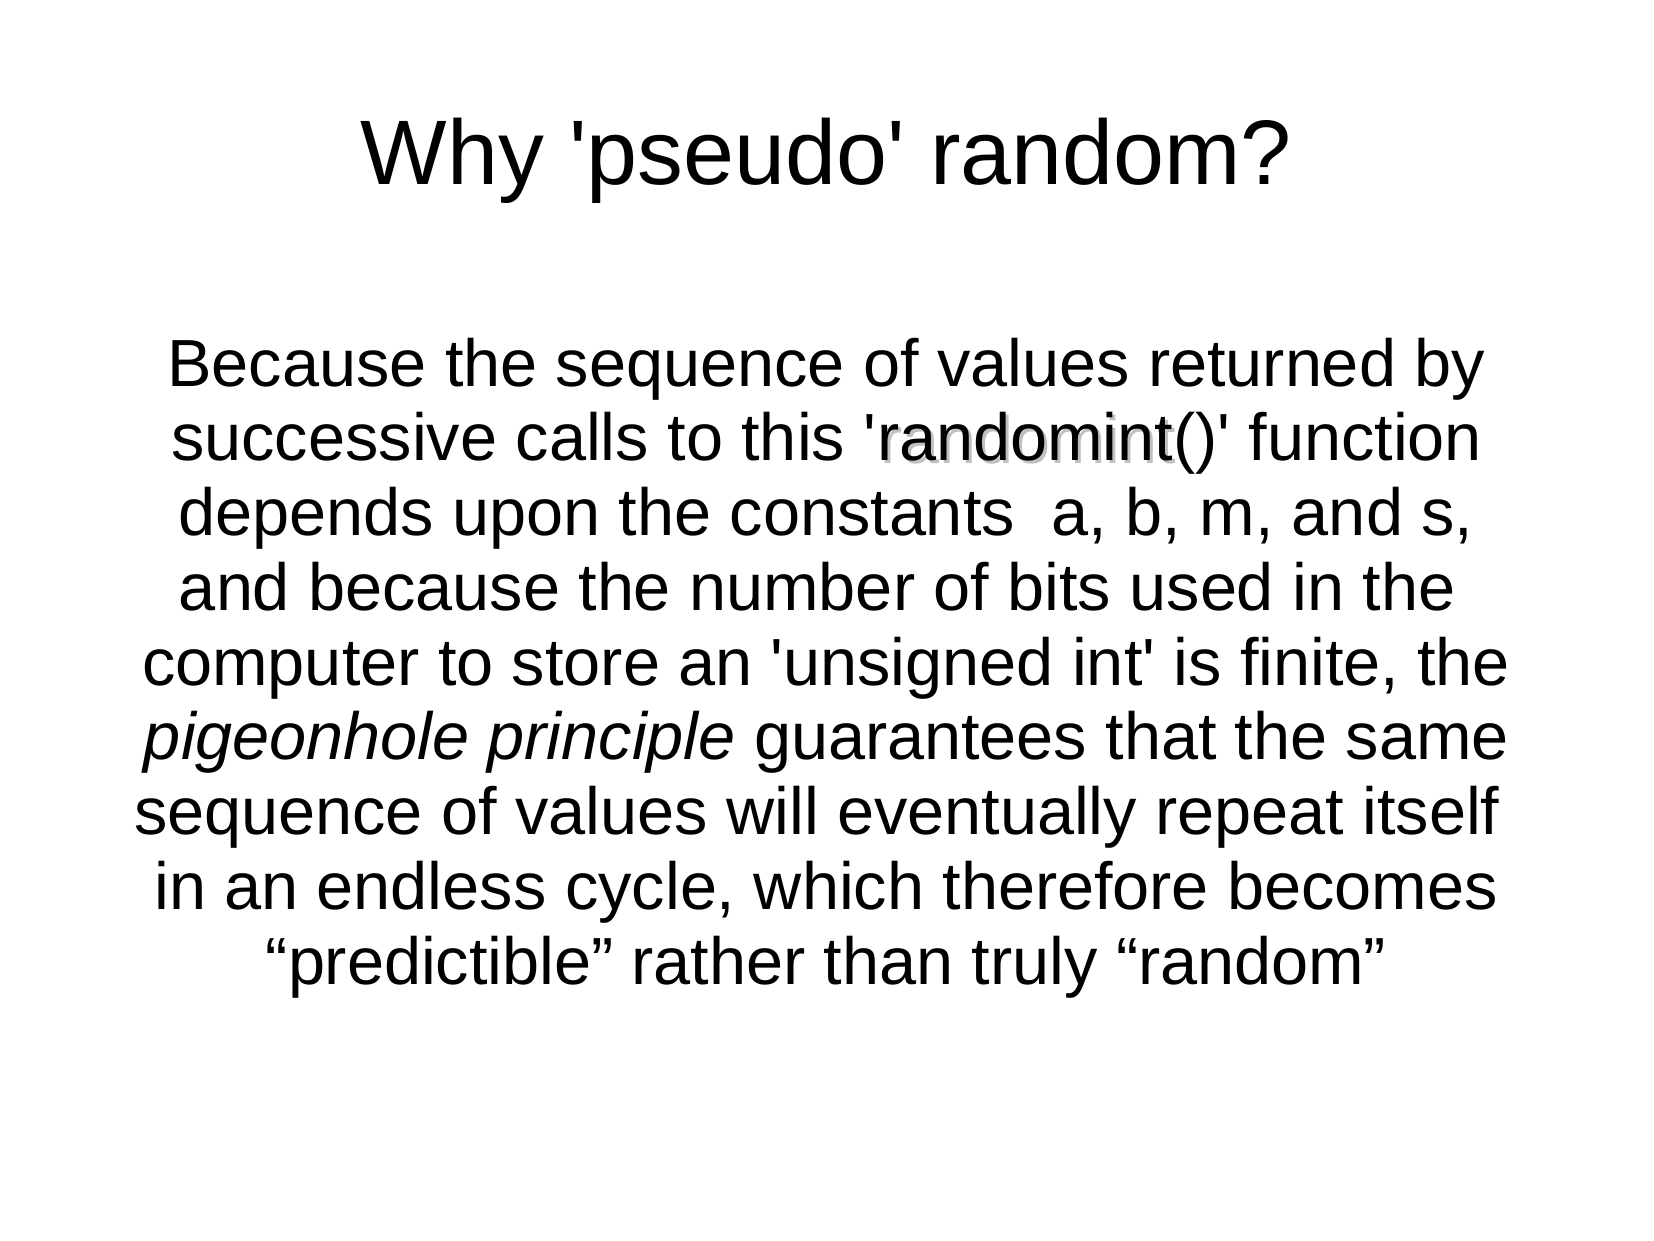

# Why 'pseudo' random?
Because the sequence of values returned by successive calls to this 'randomint()' function depends upon the constants a, b, m, and s,
and because the number of bits used in the
computer to store an 'unsigned int' is finite, the pigeonhole principle guarantees that the same sequence of values will eventually repeat itself
in an endless cycle, which therefore becomes “predictible” rather than truly “random”